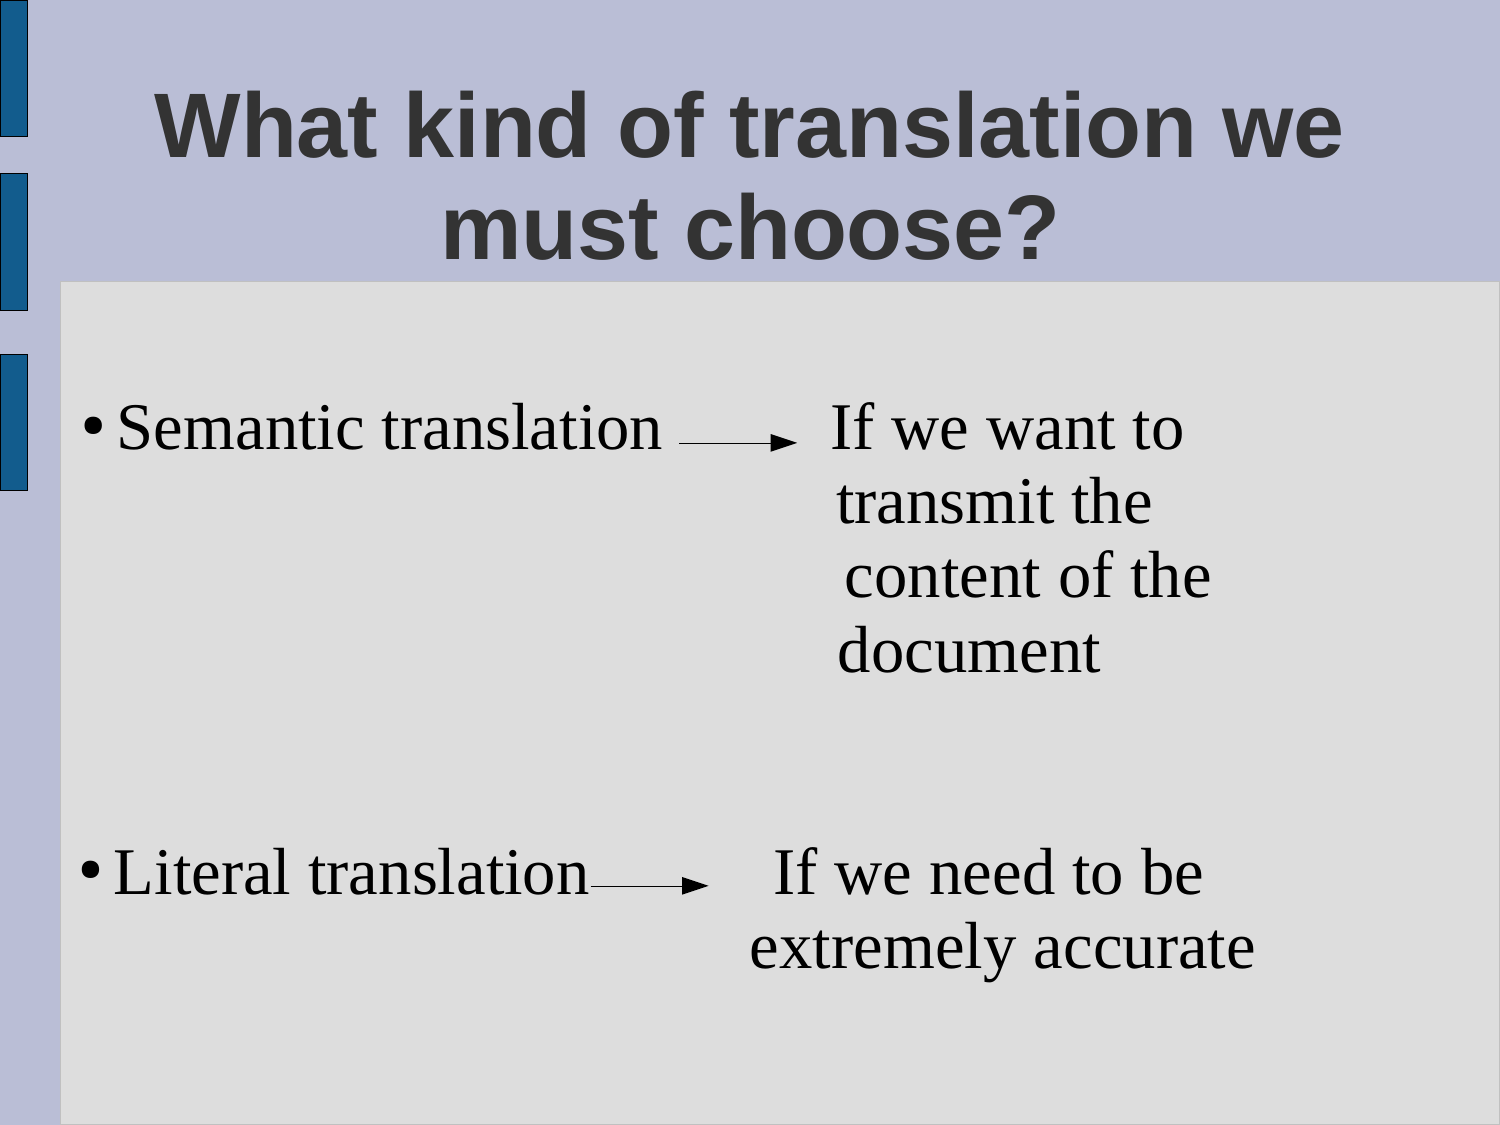

# What kind of translation we must choose?
Semantic translation If we want to transmit the content of the
 document
Literal translation If we need to be extremely accurate